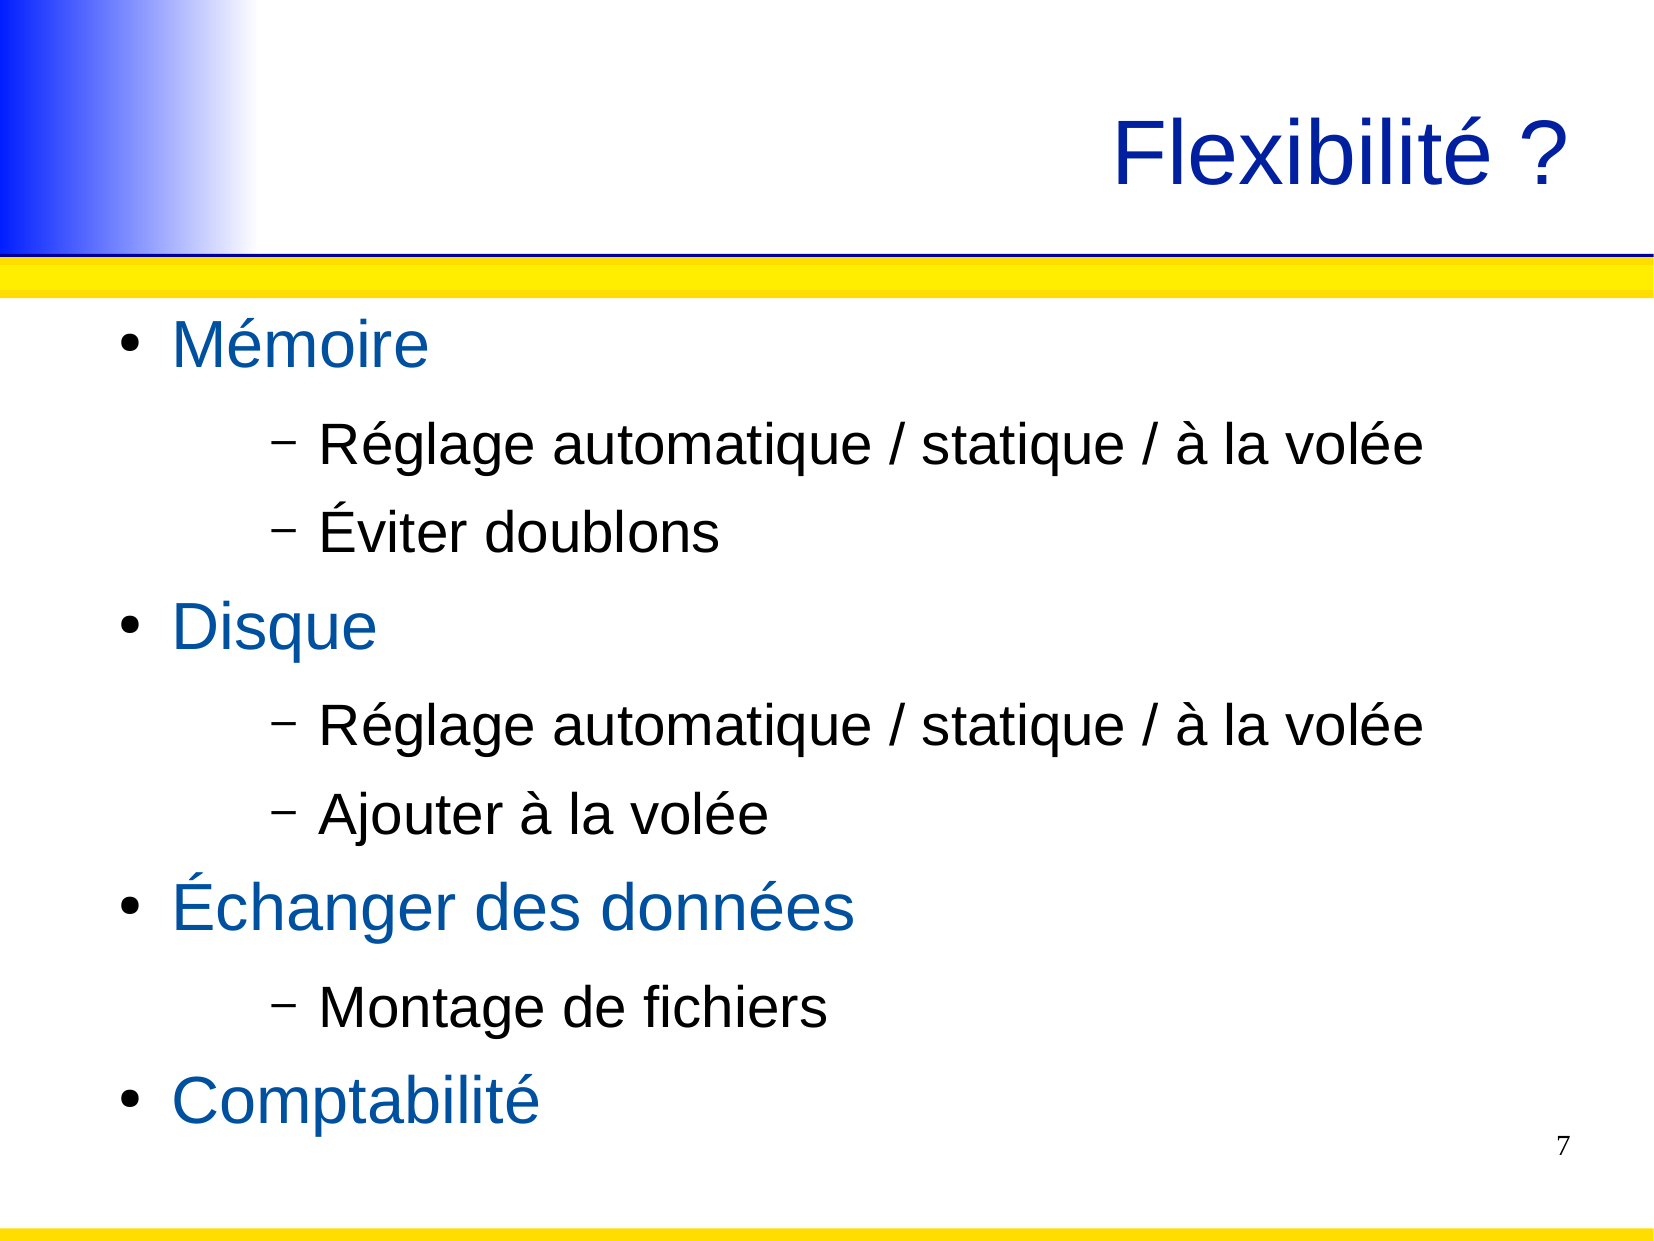

# Flexibilité ?
Mémoire
Réglage automatique / statique / à la volée
Éviter doublons
Disque
Réglage automatique / statique / à la volée
Ajouter à la volée
Échanger des données
Montage de fichiers
Comptabilité
7